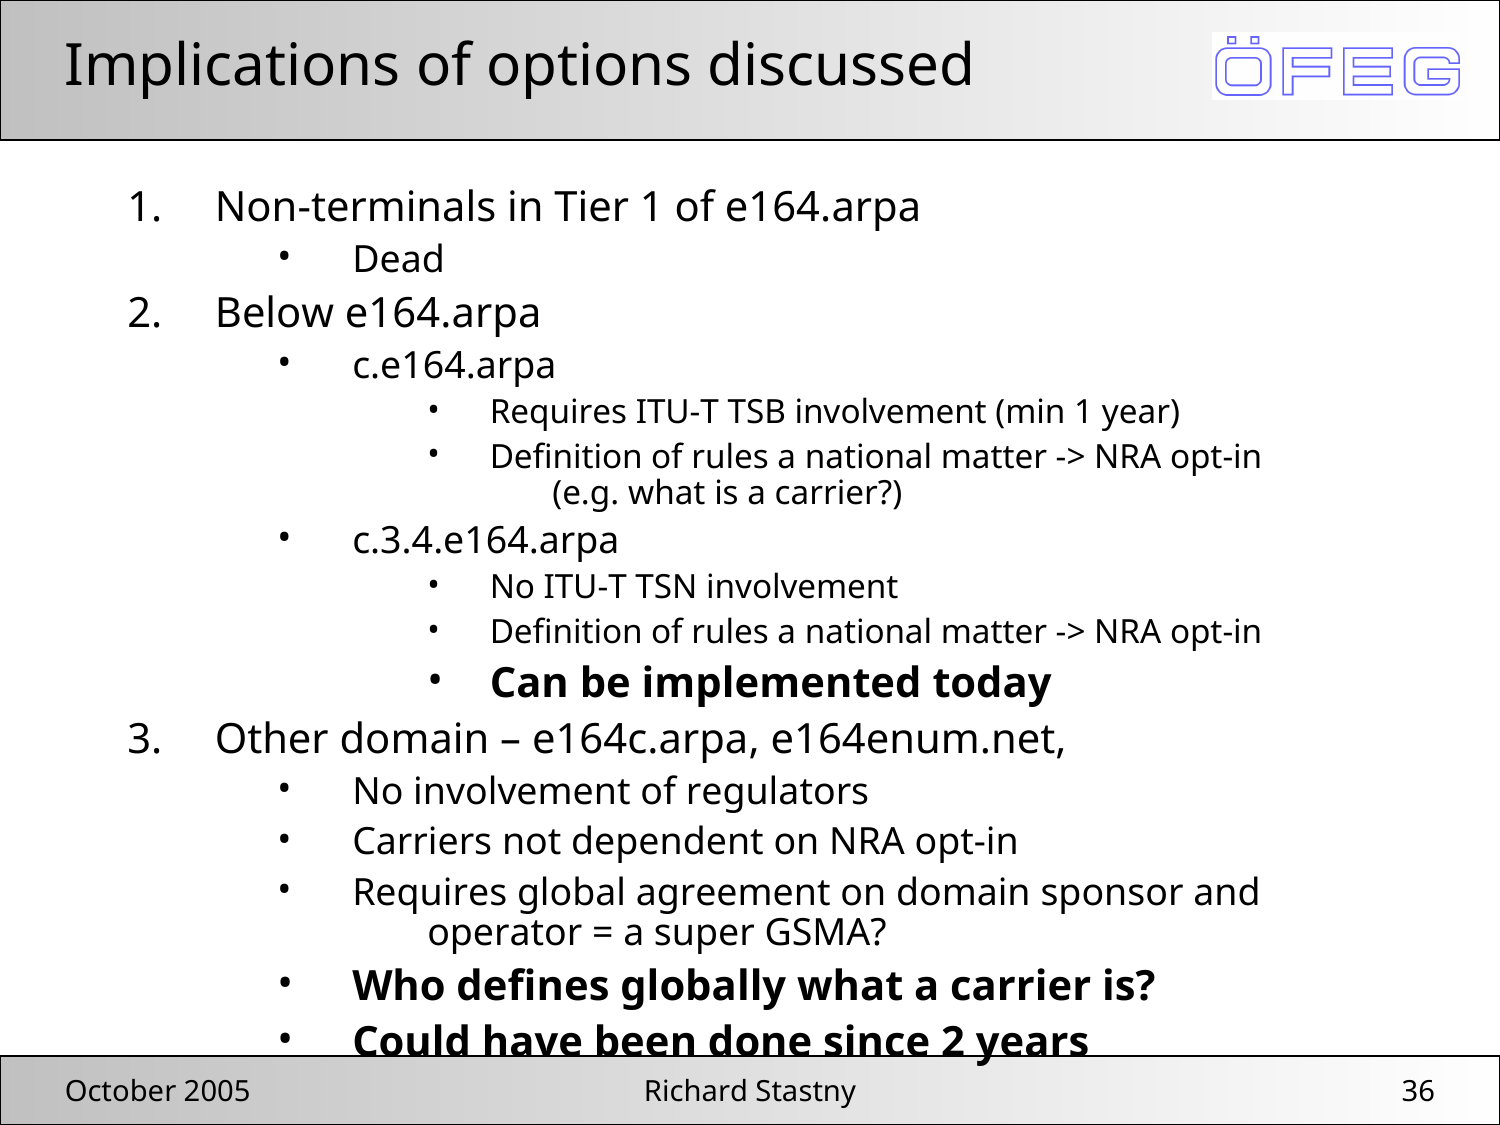

# Implications of options discussed
Non-terminals in Tier 1 of e164.arpa
Dead
Below e164.arpa
c.e164.arpa
Requires ITU-T TSB involvement (min 1 year)
Definition of rules a national matter -> NRA opt-in
(e.g. what is a carrier?)
c.3.4.e164.arpa
No ITU-T TSN involvement
Definition of rules a national matter -> NRA opt-in
Can be implemented today
Other domain – e164c.arpa, e164enum.net,
No involvement of regulators
Carriers not dependent on NRA opt-in
Requires global agreement on domain sponsor and operator = a super GSMA?
Who defines globally what a carrier is?
Could have been done since 2 years
October 2005
Richard Stastny
36